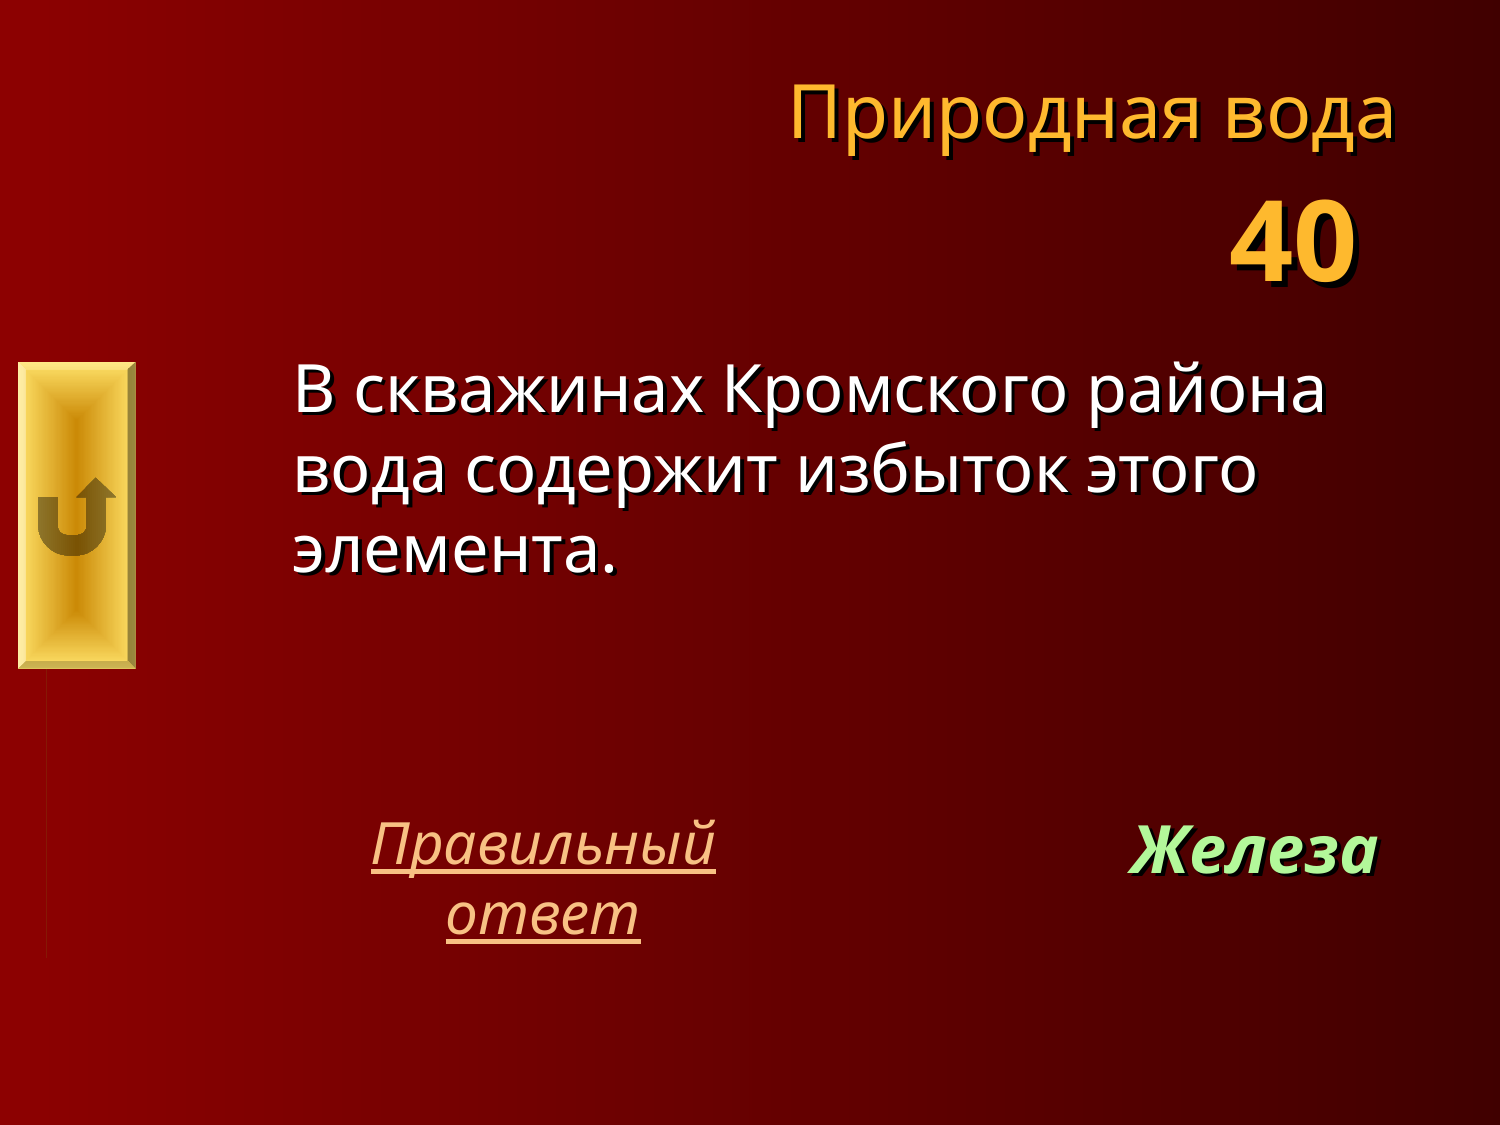

# Природная вода
40
В скважинах Кромского района вода содержит избыток этого элемента.
Железа
Правильный ответ